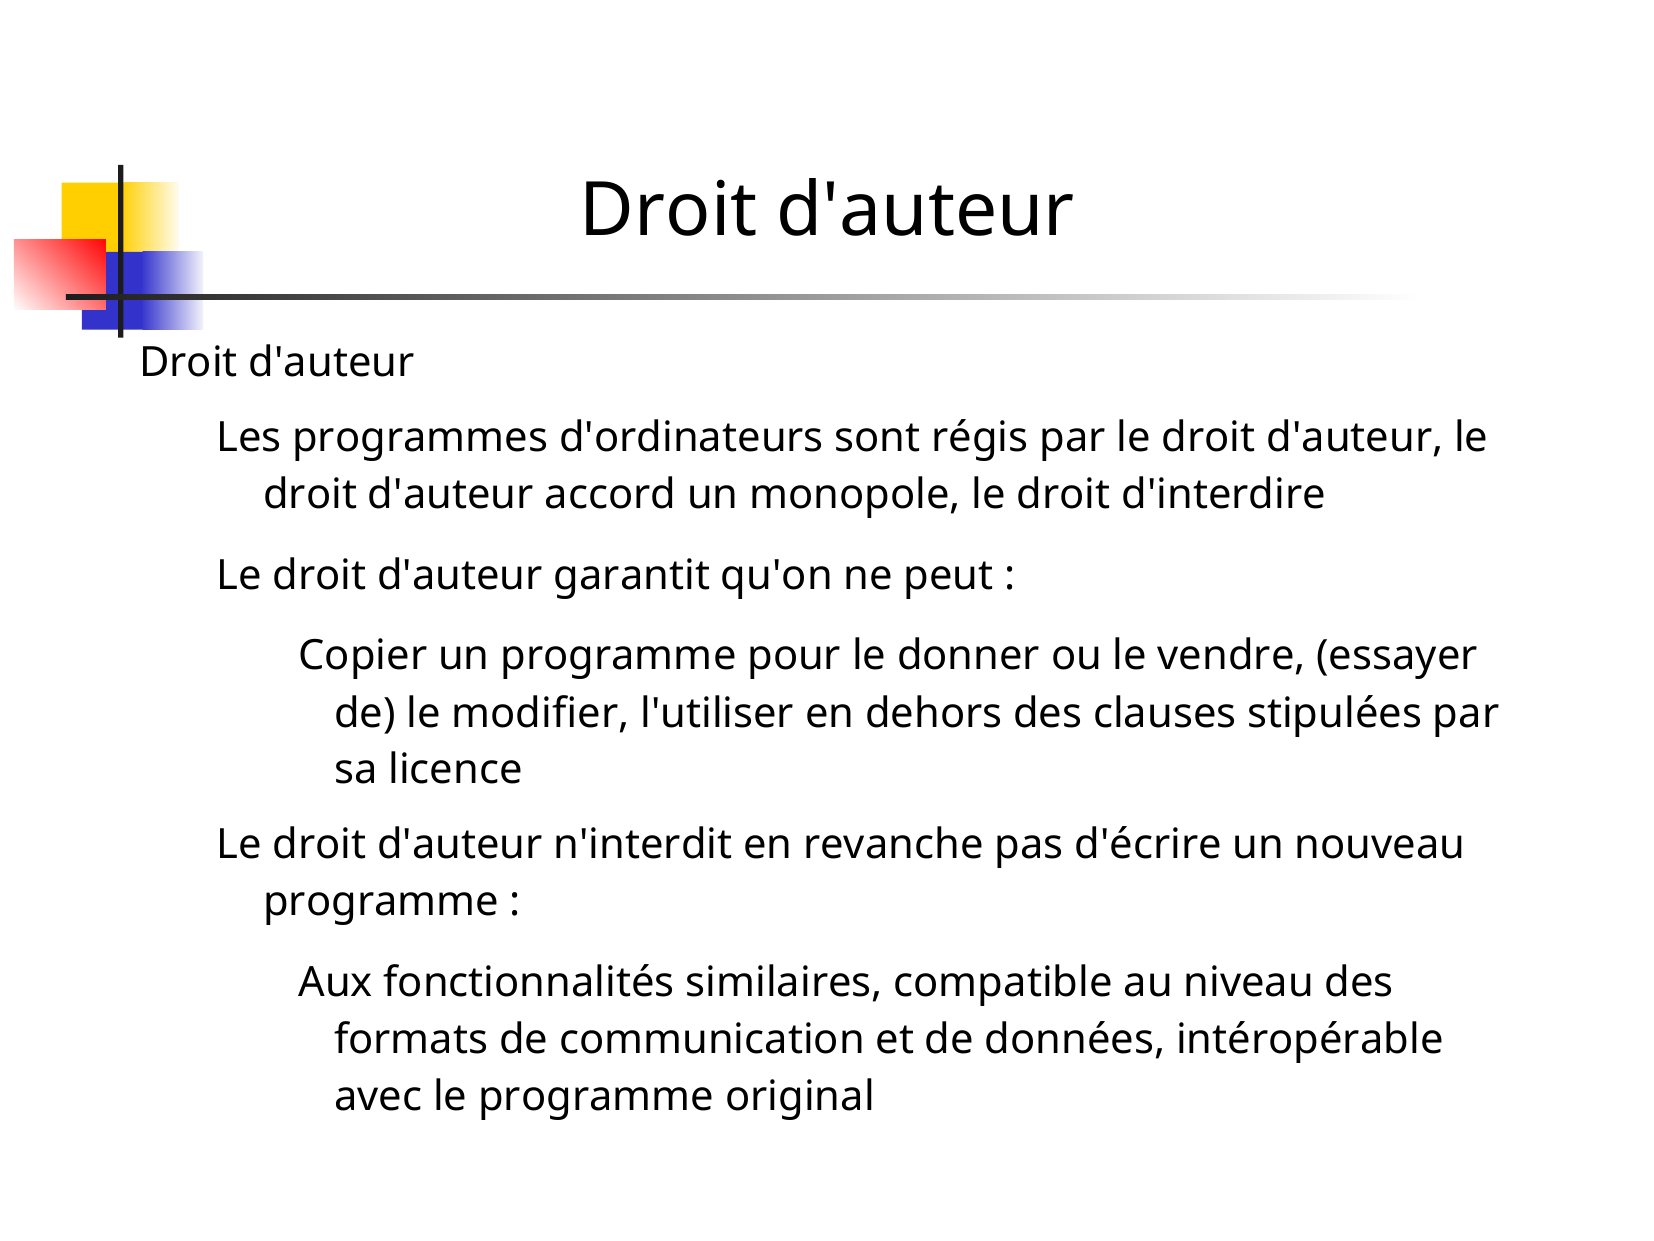

# Droit d'auteur
Droit d'auteur
Les programmes d'ordinateurs sont régis par le droit d'auteur, le droit d'auteur accord un monopole, le droit d'interdire
Le droit d'auteur garantit qu'on ne peut :
Copier un programme pour le donner ou le vendre, (essayer de) le modifier, l'utiliser en dehors des clauses stipulées par sa licence
Le droit d'auteur n'interdit en revanche pas d'écrire un nouveau programme :
Aux fonctionnalités similaires, compatible au niveau des formats de communication et de données, intéropérable avec le programme original